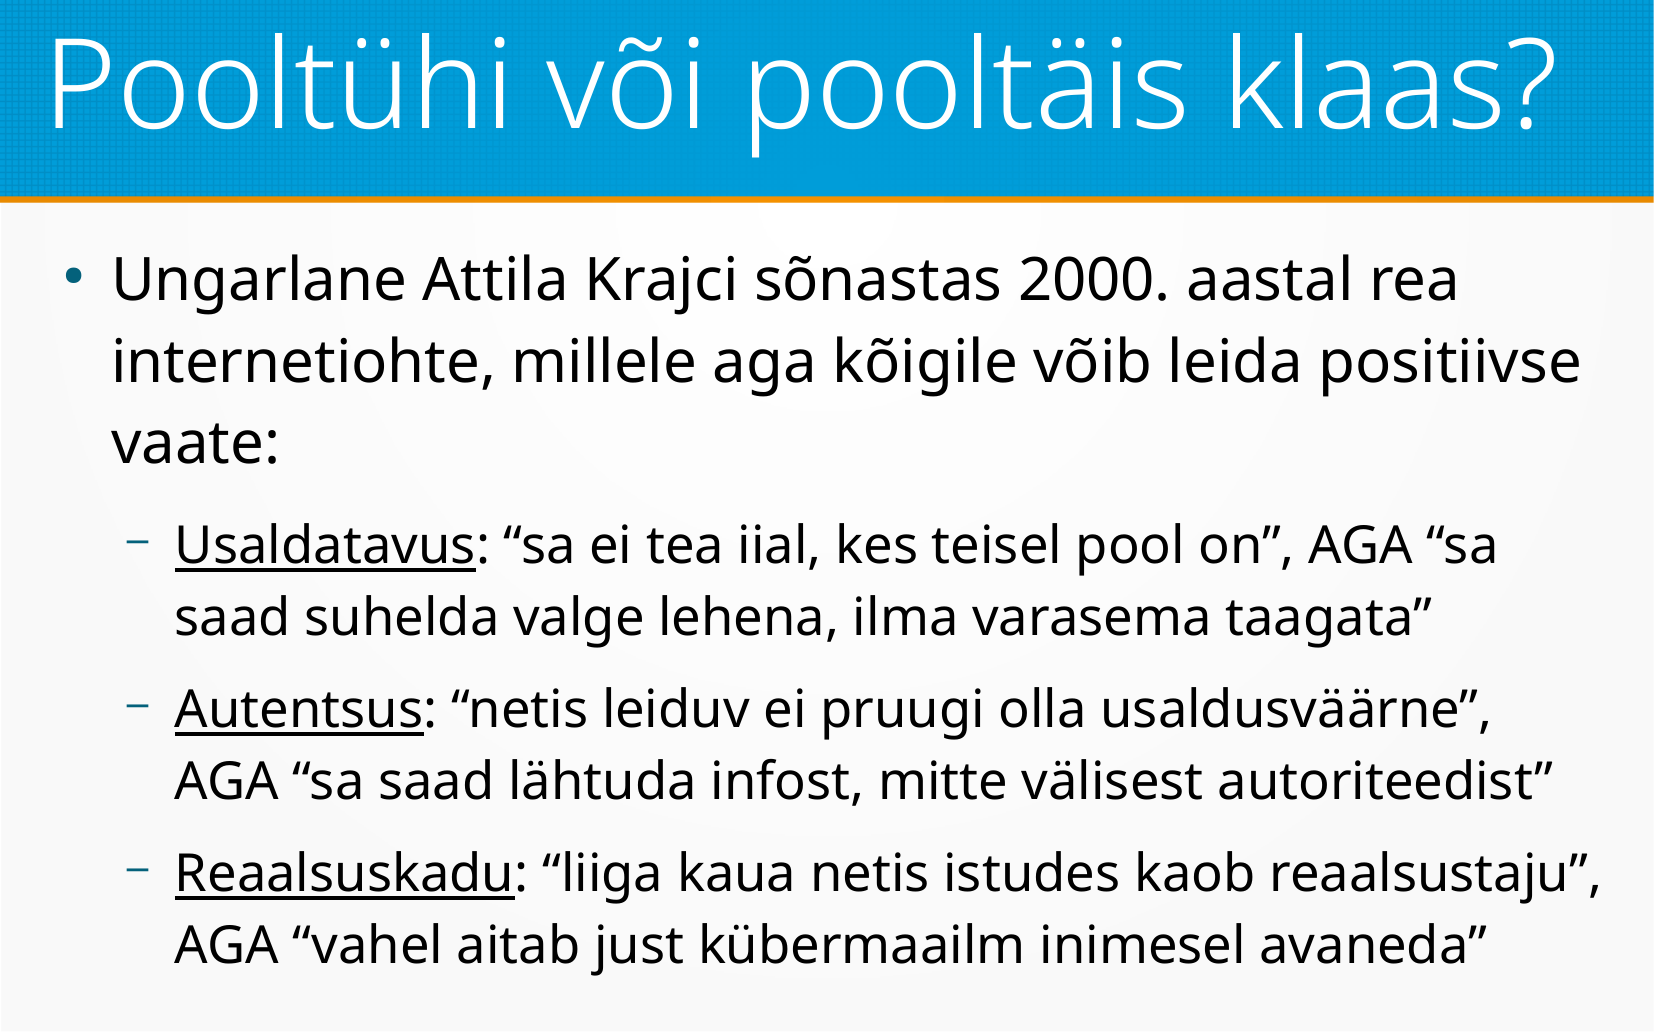

# Pooltühi või pooltäis klaas?
Ungarlane Attila Krajci sõnastas 2000. aastal rea internetiohte, millele aga kõigile võib leida positiivse vaate:
Usaldatavus: “sa ei tea iial, kes teisel pool on”, AGA “sa saad suhelda valge lehena, ilma varasema taagata”
Autentsus: “netis leiduv ei pruugi olla usaldusväärne”, AGA “sa saad lähtuda infost, mitte välisest autoriteedist”
Reaalsuskadu: “liiga kaua netis istudes kaob reaalsustaju”, AGA “vahel aitab just kübermaailm inimesel avaneda”